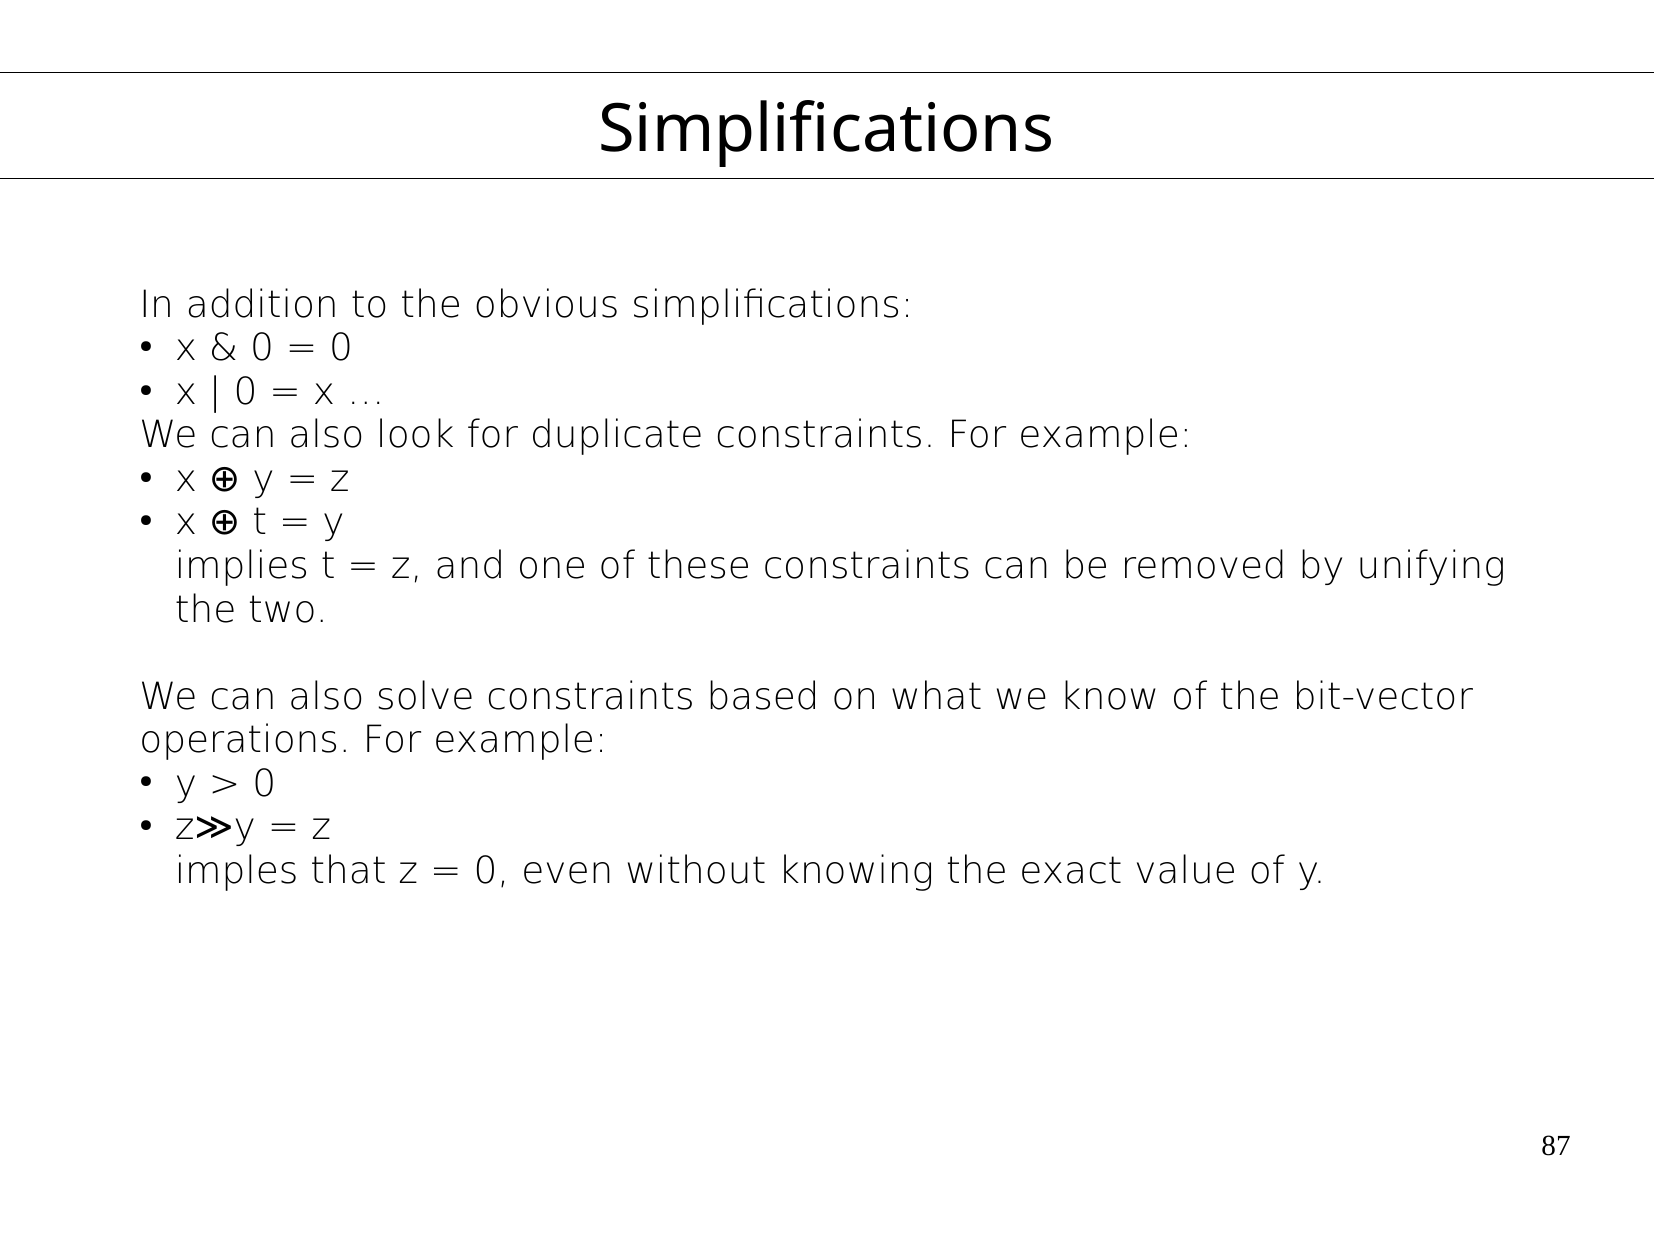

Simplifications
In addition to the obvious simplifications:
x & 0 = 0
x | 0 = x …
We can also look for duplicate constraints. For example:
x ⊕ y = z
x ⊕ t = y
implies t = z, and one of these constraints can be removed by unifying the two.
We can also solve constraints based on what we know of the bit-vector operations. For example:
y > 0
z≫y = z
imples that z = 0, even without knowing the exact value of y.
87
[00000001, (00000011) ➲➲ (00000101), (00000111) ➲➲ (00001001), (00001100) ➲➲ (00001111)] joint
with [(11110000) ➲➲ (11110011), (11110110), (11111000) ➲➲ (11111101)]